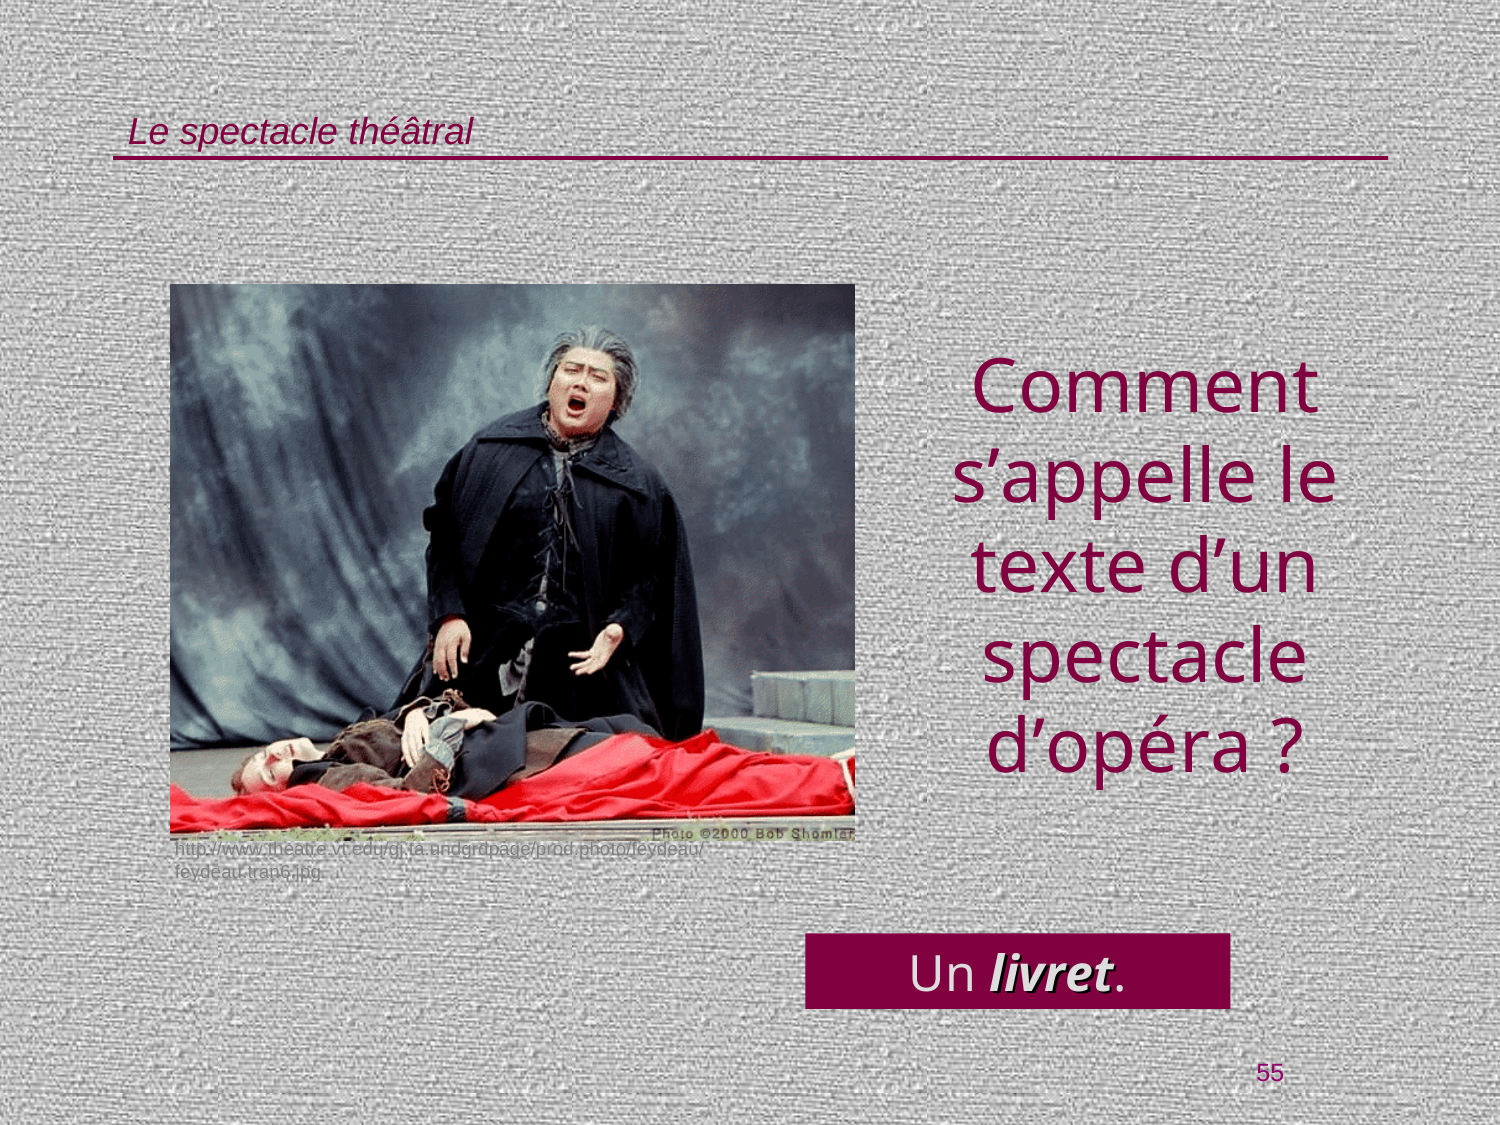

Comment s’appelle le texte d’un spectacle d’opéra ?
http://www.theatre.vt.edu/gj.ta.undgrdpage/prod.photo/feydeau/feydeau.tran6.jpg
Un livret.
55